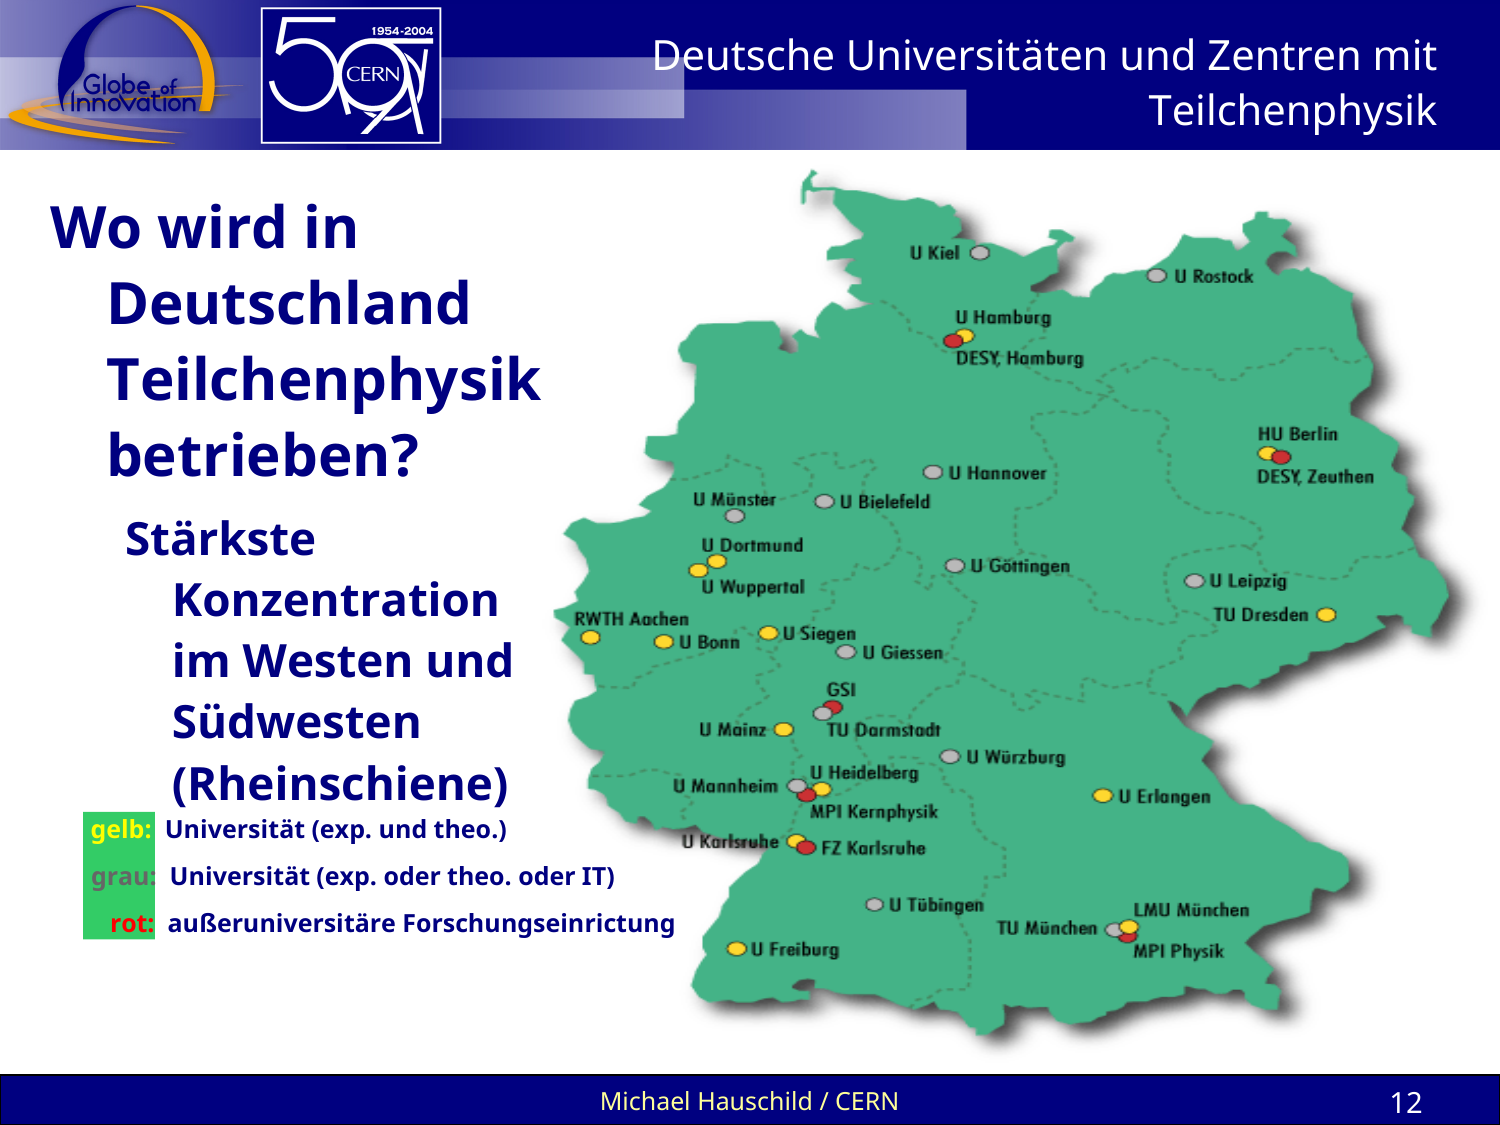

# Deutsche Universitäten und Zentren mit Teilchenphysik
Wo wird in Deutschland Teilchenphysikbetrieben?
Stärkste Konzentration im Westen und Südwesten (Rheinschiene)
gelb: Universität (exp. und theo.)
grau: Universität (exp. oder theo. oder IT)
 rot: außeruniversitäre Forschungseinrictung